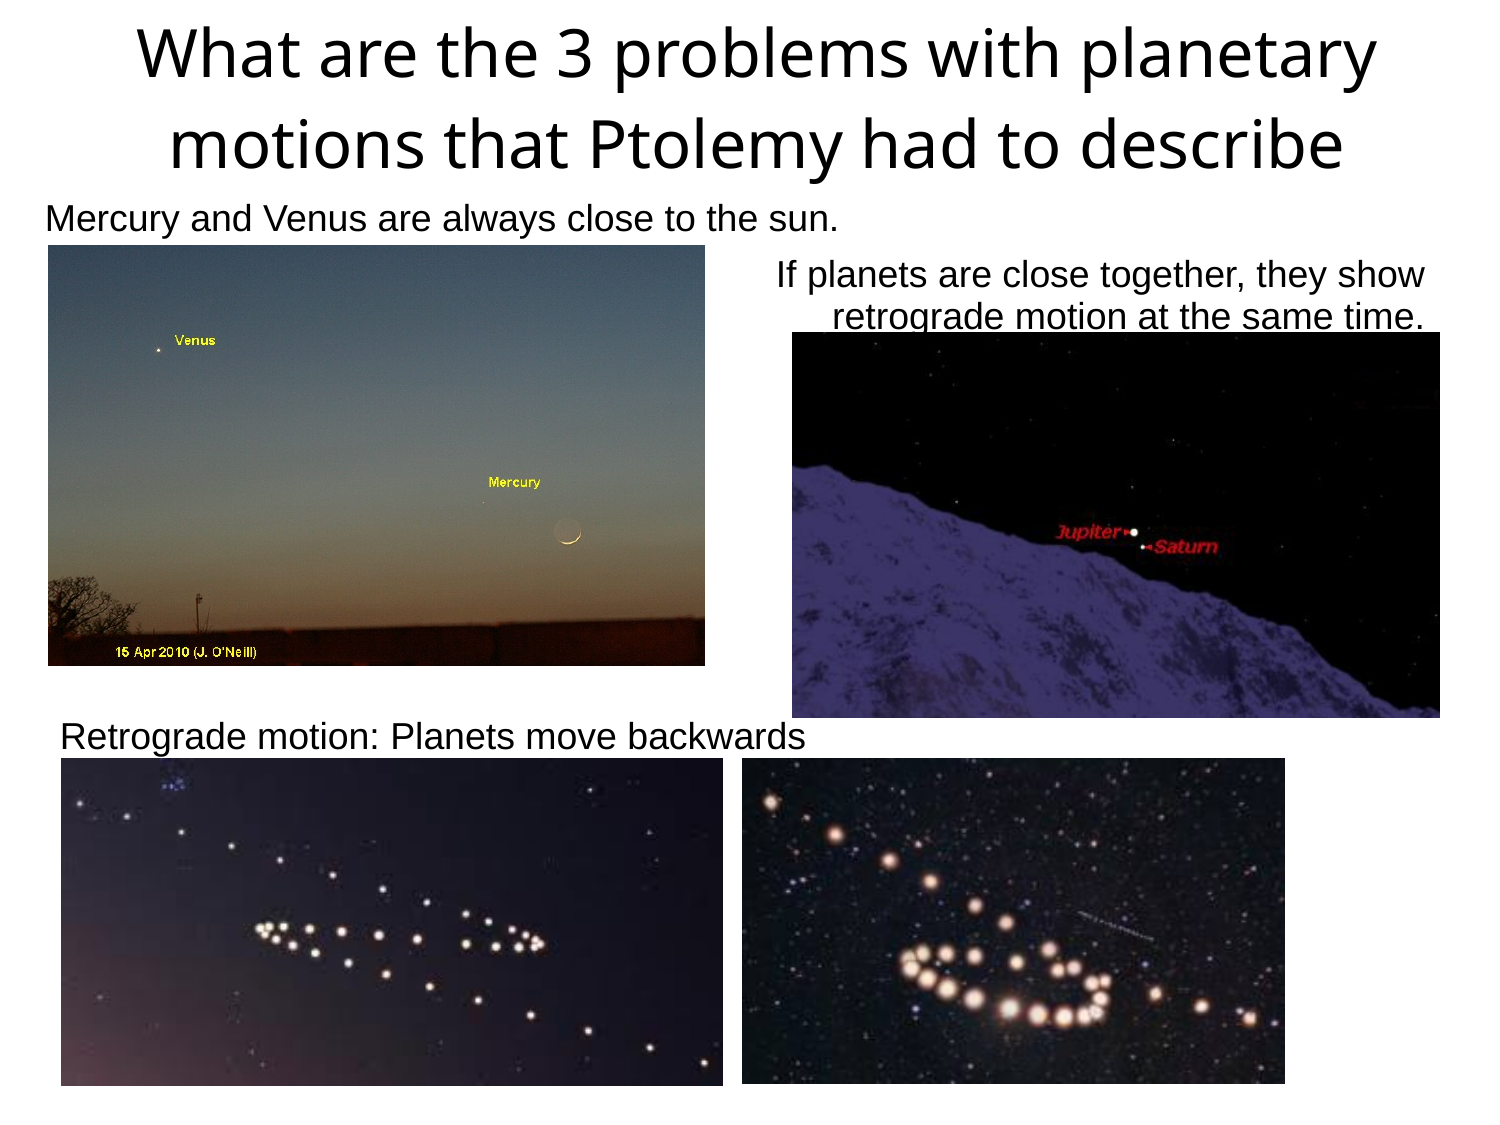

# What are the 3 problems with planetary motions that Ptolemy had to describe
Mercury and Venus are always close to the sun.
If planets are close together, they show retrograde motion at the same time.
Retrograde motion: Planets move backwards